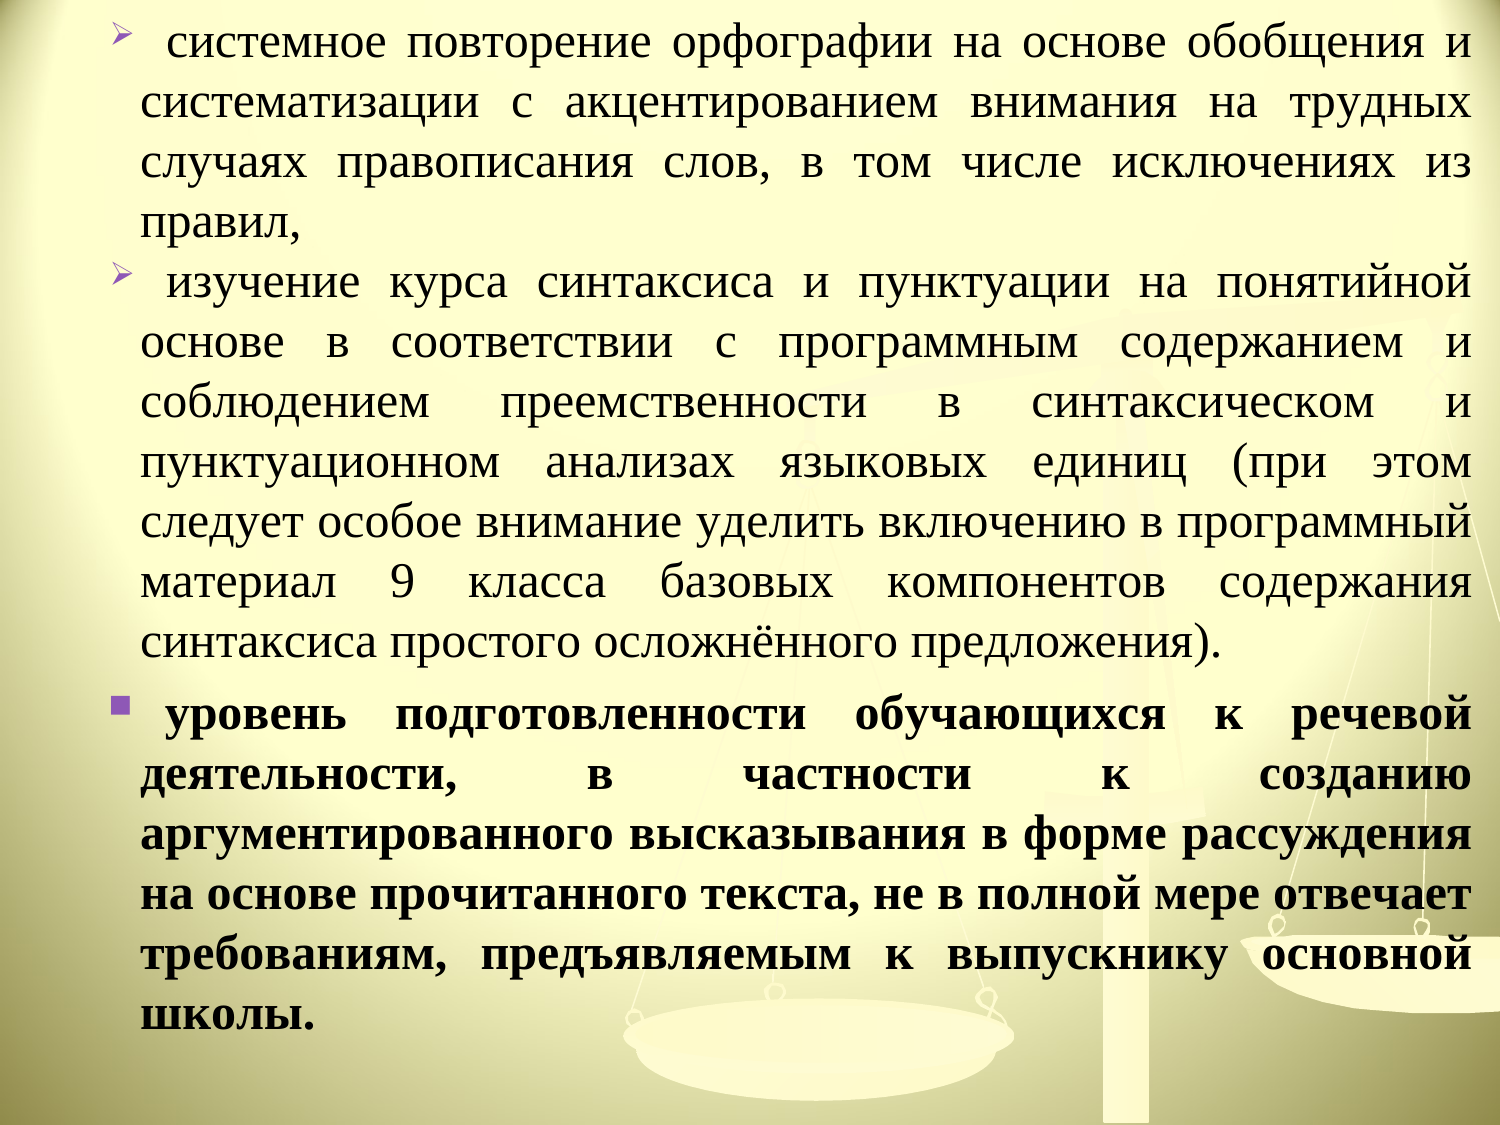

# системное повторение орфографии на основе обобщения и систематизации с акцентированием внимания на трудных случаях правописания слов, в том числе исключениях из правил,
изучение курса синтаксиса и пунктуации на понятийной основе в соответствии с программным содержанием и соблюдением преемственности в синтаксическом и пунктуационном анализах языковых единиц (при этом следует особое внимание уделить включению в программный материал 9 класса базовых компонентов содержания синтаксиса простого осложнённого предложения).
уровень подготовленности обучающихся к речевой деятельности, в частности к созданию аргументированного высказывания в форме рассуждения на основе прочитанного текста, не в полной мере отвечает требованиям, предъявляемым к выпускнику основной школы.